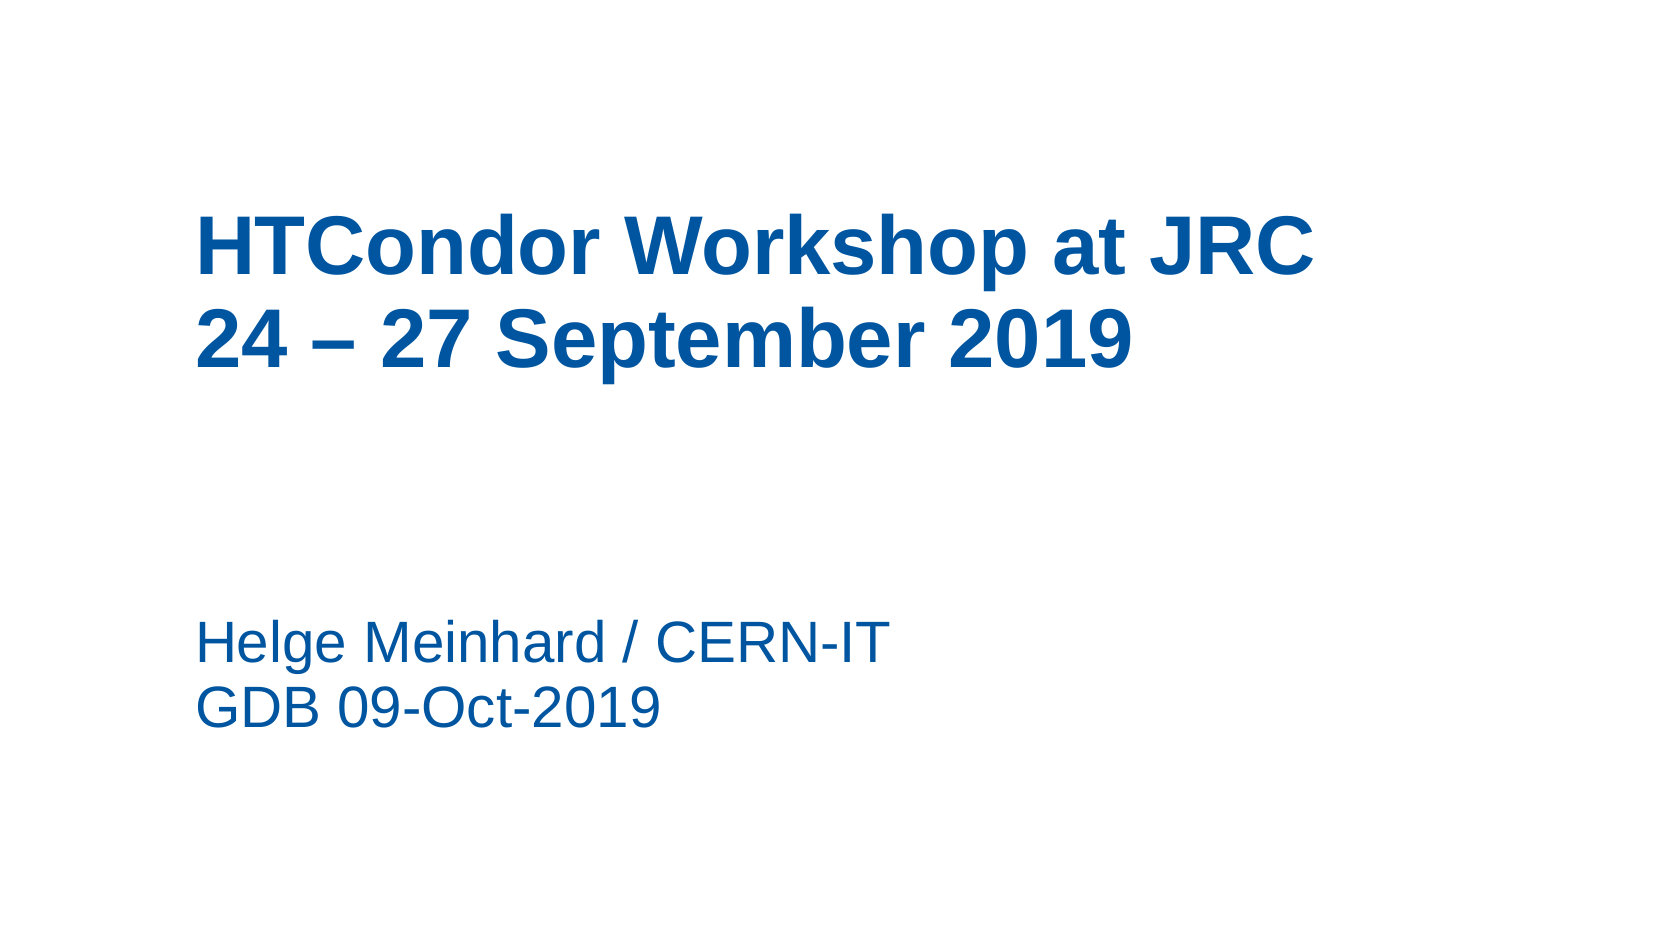

# HTCondor Workshop at JRC
24 – 27 September 2019
Helge Meinhard / CERN-IT
GDB 09-Oct-2019